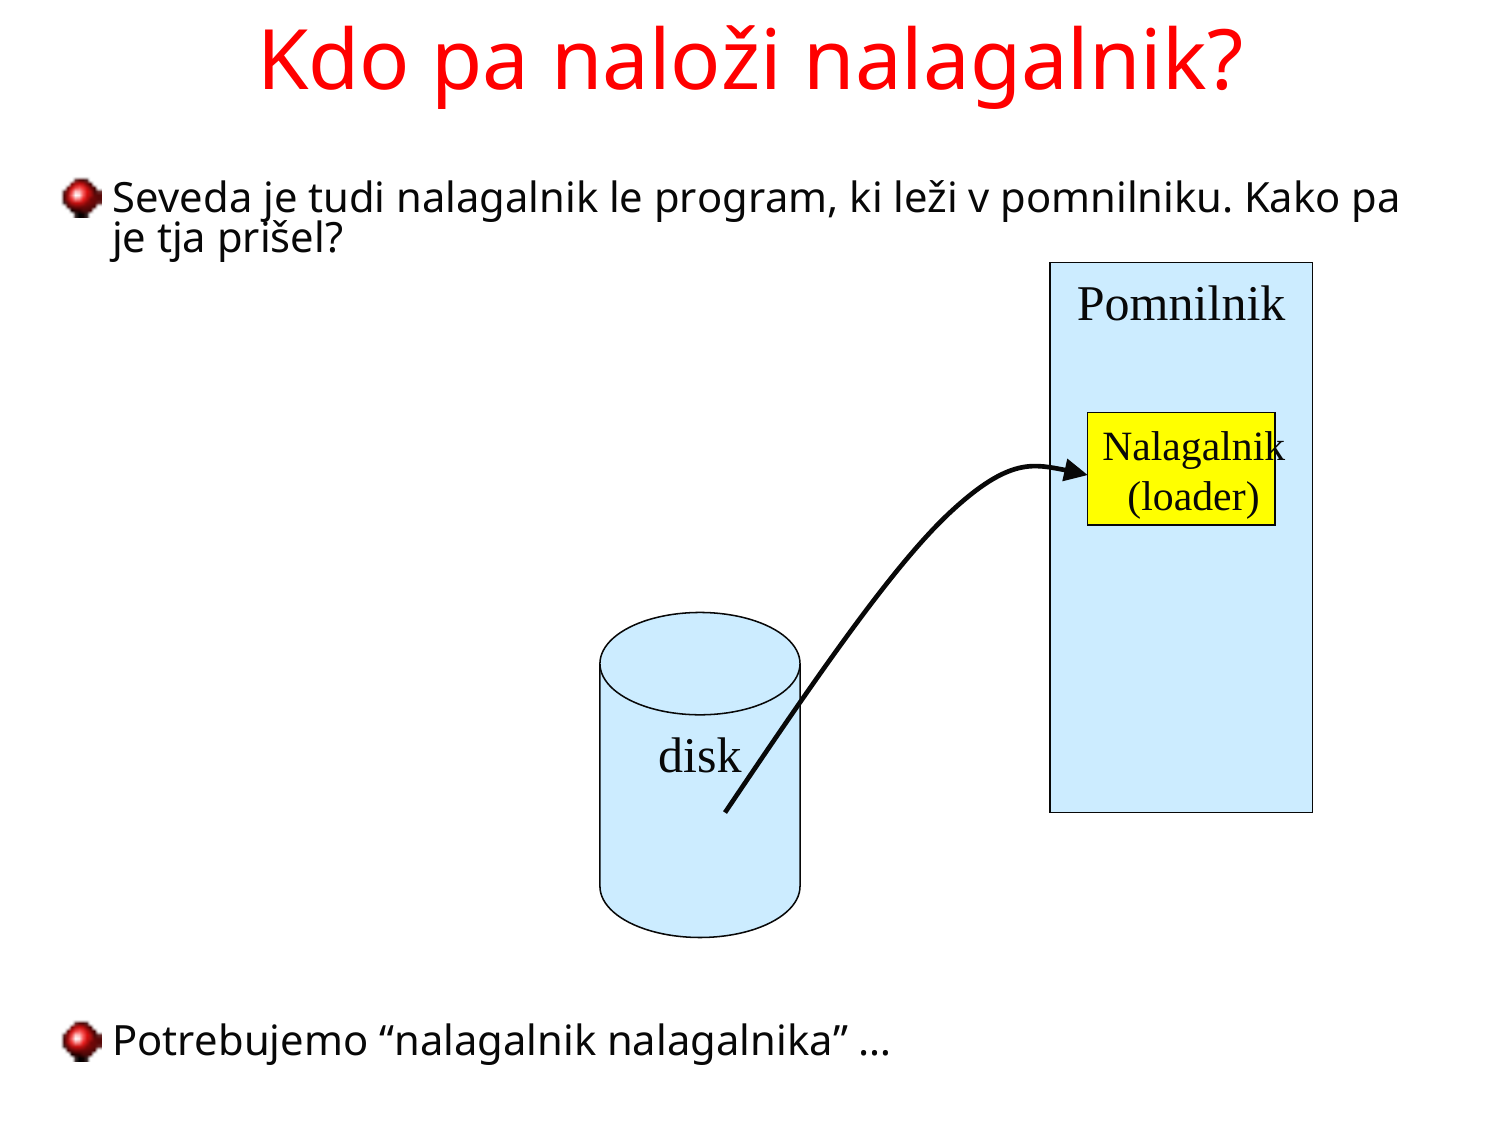

# Kdo pa naloži nalagalnik?
Seveda je tudi nalagalnik le program, ki leži v pomnilniku. Kako pa je tja prišel?
Potrebujemo “nalagalnik nalagalnika” …
Pomnilnik
Nalagalnik
(loader)
disk